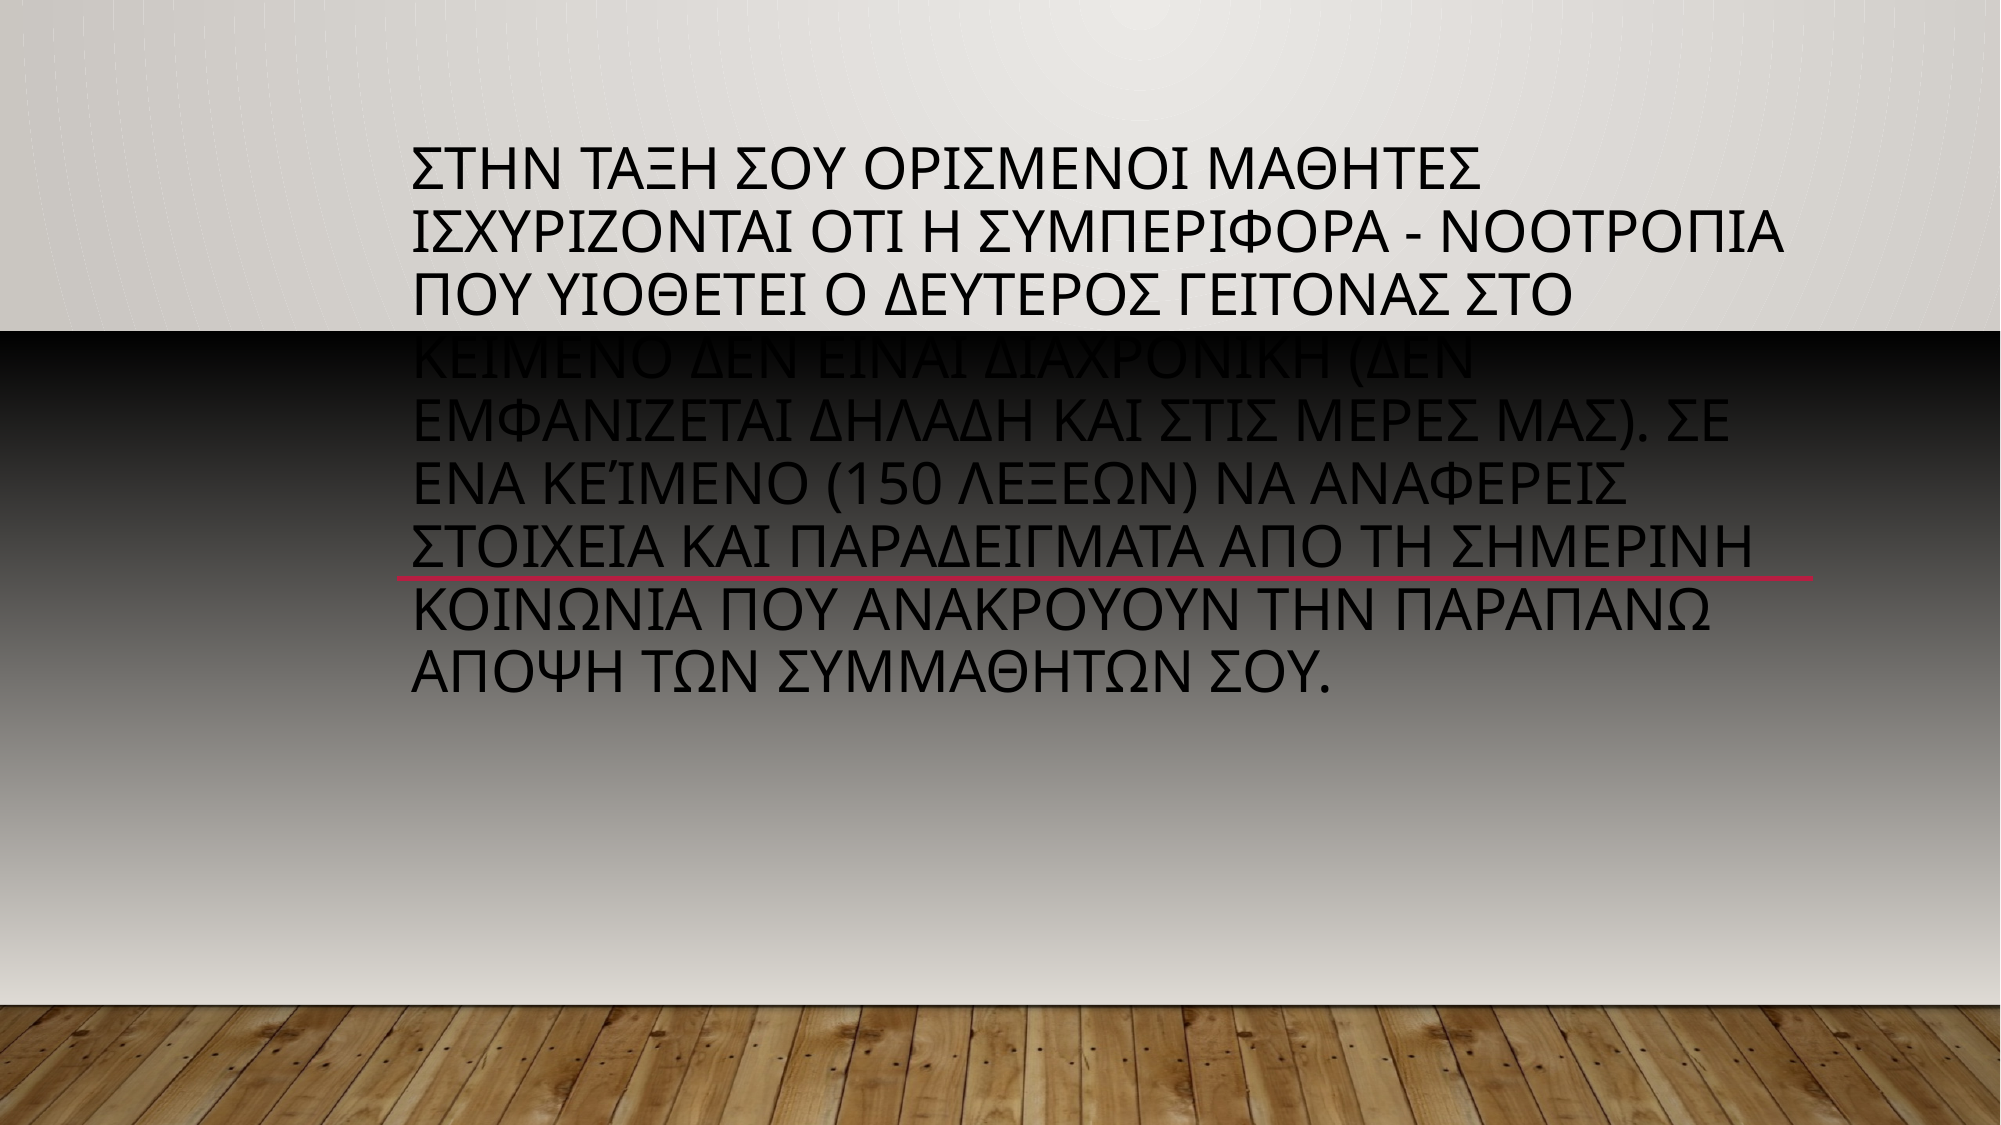

# Στην τΑξη σου ορισμΕνοι μαθητΕς ισχυρΙζονται Οτι η συμπεριφορΑ - νοοτροπΙα που υιοθετεΙ ο δεΥτερος γεΙτονας στο κεΙμενο δεν εΙναι διαχρονικΗ (δεν εμφανΙζεται δηλαδΗ και στις μΕρες μας). Σε Ενα κείμενο (150 λΕξεων) να αναφΕρεις στοιχεΙα και παραδεΙγματα απΟ τη σημερινΗ κοινωνΙα που ανακροΥουν την παραπΑνω Αποψη των συμμαθητΩν σου.